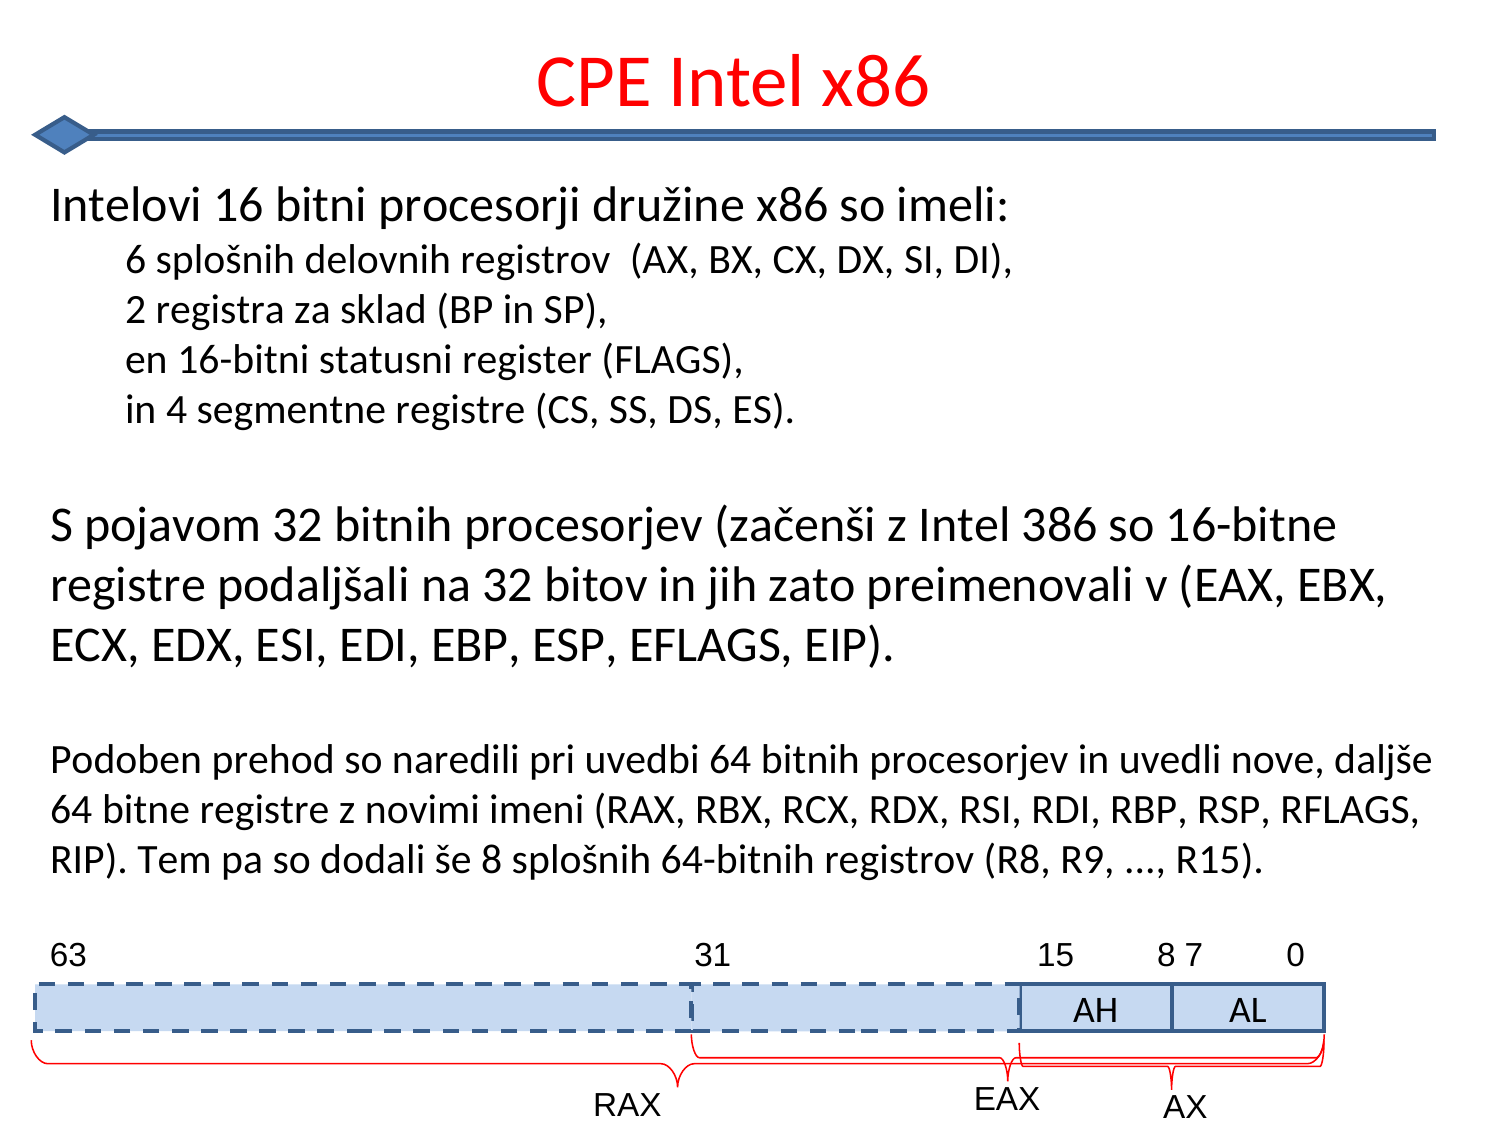

# CPE Intel x86
Intelovi 16 bitni procesorji družine x86 so imeli:
6 splošnih delovnih registrov  (AX, BX, CX, DX, SI, DI),
2 registra za sklad (BP in SP),
en 16-bitni statusni register (FLAGS),
in 4 segmentne registre (CS, SS, DS, ES).
S pojavom 32 bitnih procesorjev (začenši z Intel 386 so 16-bitne registre podaljšali na 32 bitov in jih zato preimenovali v (EAX, EBX, ECX, EDX, ESI, EDI, EBP, ESP, EFLAGS, EIP).
Podoben prehod so naredili pri uvedbi 64 bitnih procesorjev in uvedli nove, daljše 64 bitne registre z novimi imeni (RAX, RBX, RCX, RDX, RSI, RDI, RBP, RSP, RFLAGS, RIP). Tem pa so dodali še 8 splošnih 64-bitnih registrov (R8, R9, ..., R15).
63
RAX
31
EAX
15 8 7 0
AH
AL
AX